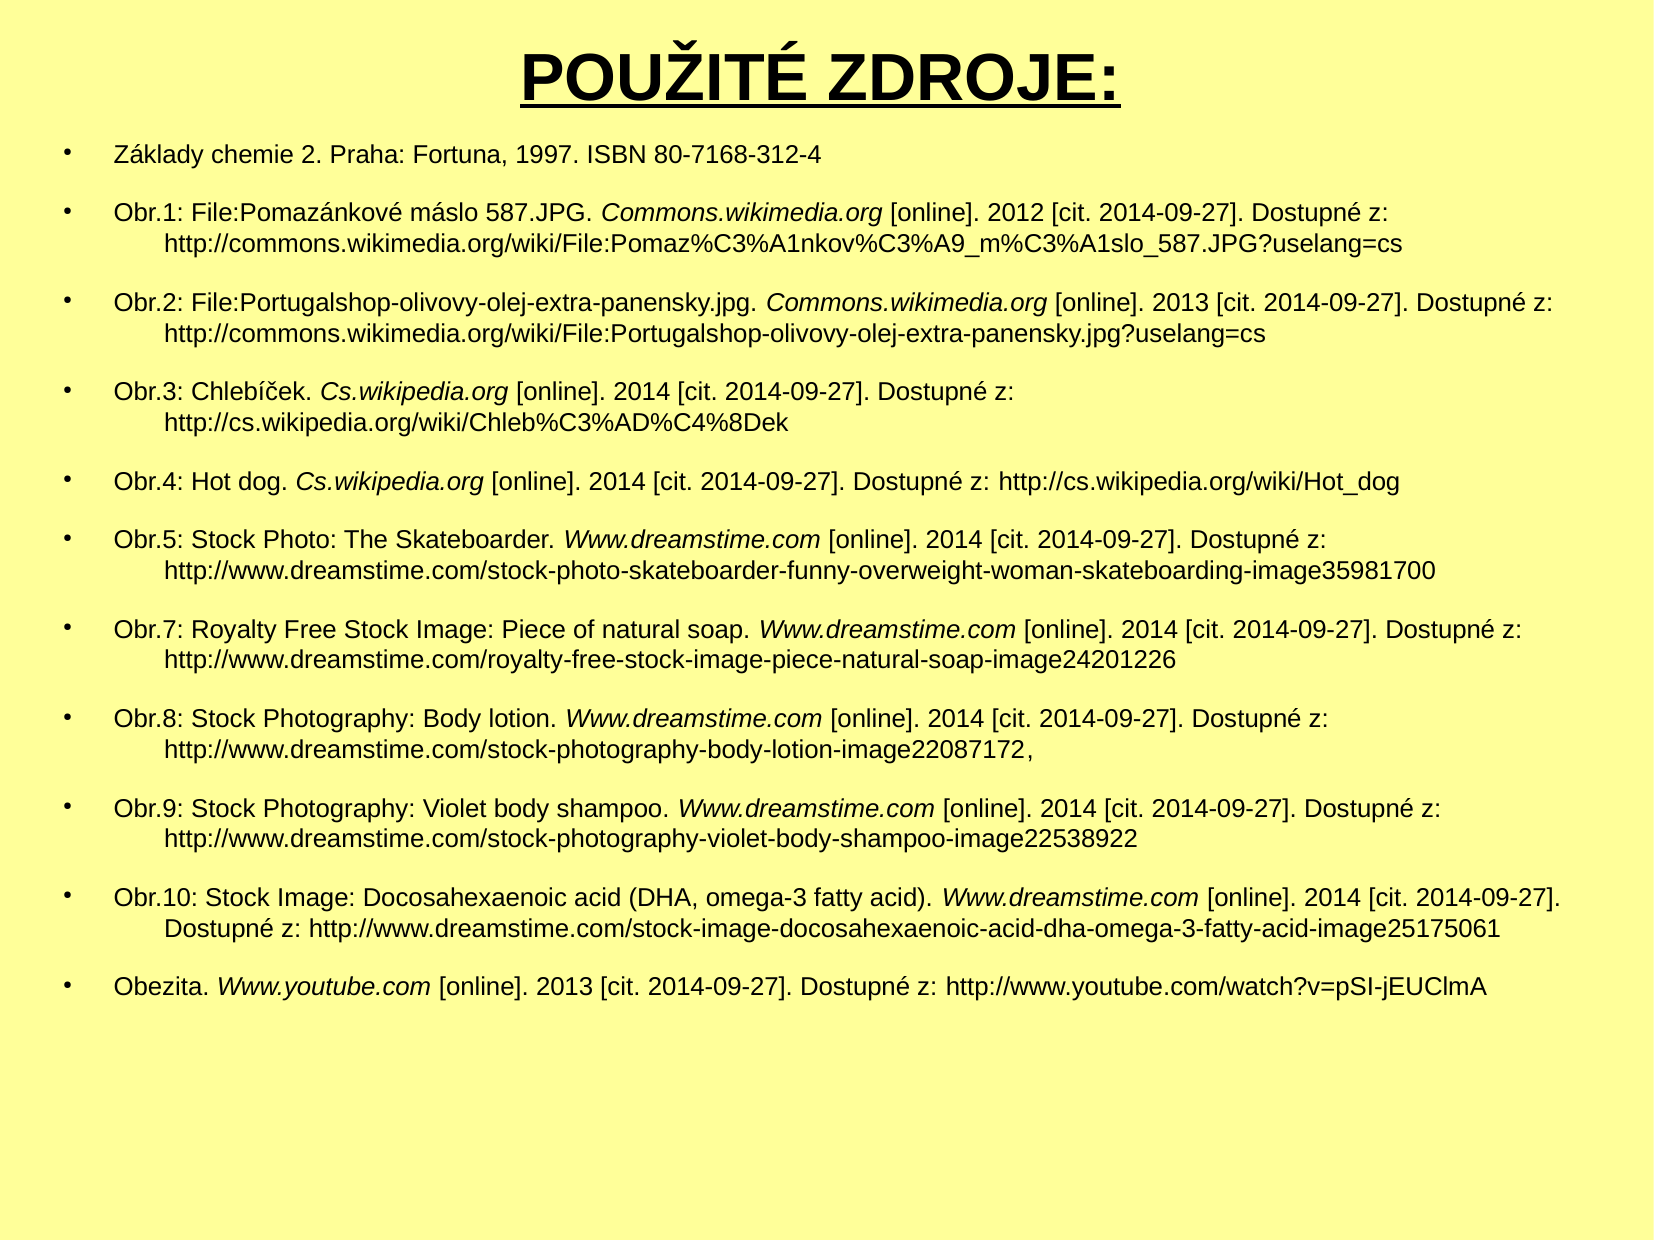

# POUŽITÉ ZDROJE:
Základy chemie 2. Praha: Fortuna, 1997. ISBN 80-7168-312-4
Obr.1: File:Pomazánkové máslo 587.JPG. Commons.wikimedia.org [online]. 2012 [cit. 2014-09-27]. Dostupné z: http://commons.wikimedia.org/wiki/File:Pomaz%C3%A1nkov%C3%A9_m%C3%A1slo_587.JPG?uselang=cs
Obr.2: File:Portugalshop-olivovy-olej-extra-panensky.jpg. Commons.wikimedia.org [online]. 2013 [cit. 2014-09-27]. Dostupné z: http://commons.wikimedia.org/wiki/File:Portugalshop-olivovy-olej-extra-panensky.jpg?uselang=cs
Obr.3: Chlebíček. Cs.wikipedia.org [online]. 2014 [cit. 2014-09-27]. Dostupné z: http://cs.wikipedia.org/wiki/Chleb%C3%AD%C4%8Dek
Obr.4: Hot dog. Cs.wikipedia.org [online]. 2014 [cit. 2014-09-27]. Dostupné z: http://cs.wikipedia.org/wiki/Hot_dog
Obr.5: Stock Photo: The Skateboarder. Www.dreamstime.com [online]. 2014 [cit. 2014-09-27]. Dostupné z: http://www.dreamstime.com/stock-photo-skateboarder-funny-overweight-woman-skateboarding-image35981700
Obr.7: Royalty Free Stock Image: Piece of natural soap. Www.dreamstime.com [online]. 2014 [cit. 2014-09-27]. Dostupné z: http://www.dreamstime.com/royalty-free-stock-image-piece-natural-soap-image24201226
Obr.8: Stock Photography: Body lotion. Www.dreamstime.com [online]. 2014 [cit. 2014-09-27]. Dostupné z: http://www.dreamstime.com/stock-photography-body-lotion-image22087172,
Obr.9: Stock Photography: Violet body shampoo. Www.dreamstime.com [online]. 2014 [cit. 2014-09-27]. Dostupné z: http://www.dreamstime.com/stock-photography-violet-body-shampoo-image22538922
Obr.10: Stock Image: Docosahexaenoic acid (DHA, omega-3 fatty acid). Www.dreamstime.com [online]. 2014 [cit. 2014-09-27]. Dostupné z: http://www.dreamstime.com/stock-image-docosahexaenoic-acid-dha-omega-3-fatty-acid-image25175061
Obezita. Www.youtube.com [online]. 2013 [cit. 2014-09-27]. Dostupné z: http://www.youtube.com/watch?v=pSI-jEUClmA